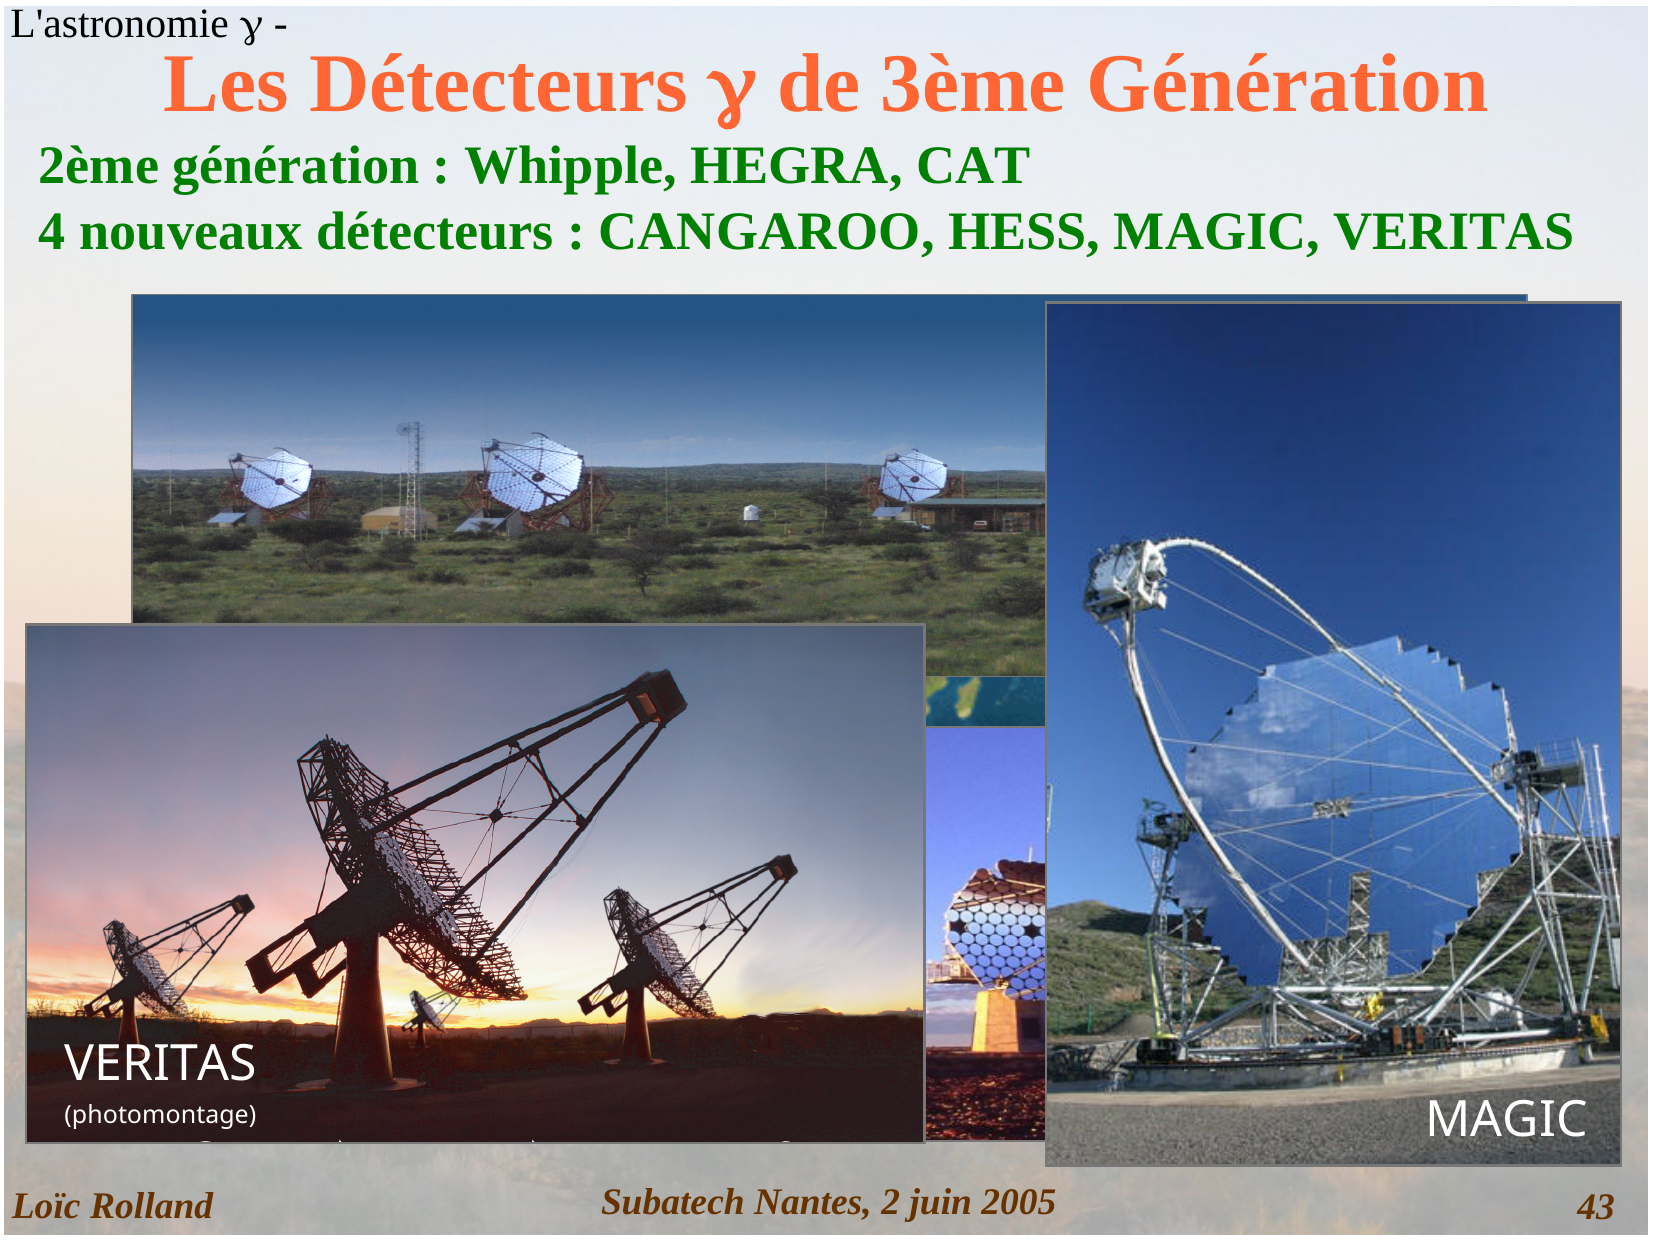

L'astronomie  -
# Les Détecteurs  de 3ème Génération
2ème génération : Whipple, HEGRA, CAT
4 nouveaux détecteurs : CANGAROO, HESS, MAGIC, VERITAS
HESS
MAGIC
MAGIC
VERITAS
CANGAROO-3
HESS
VERITAS
(photomontage)
Cangaroo III